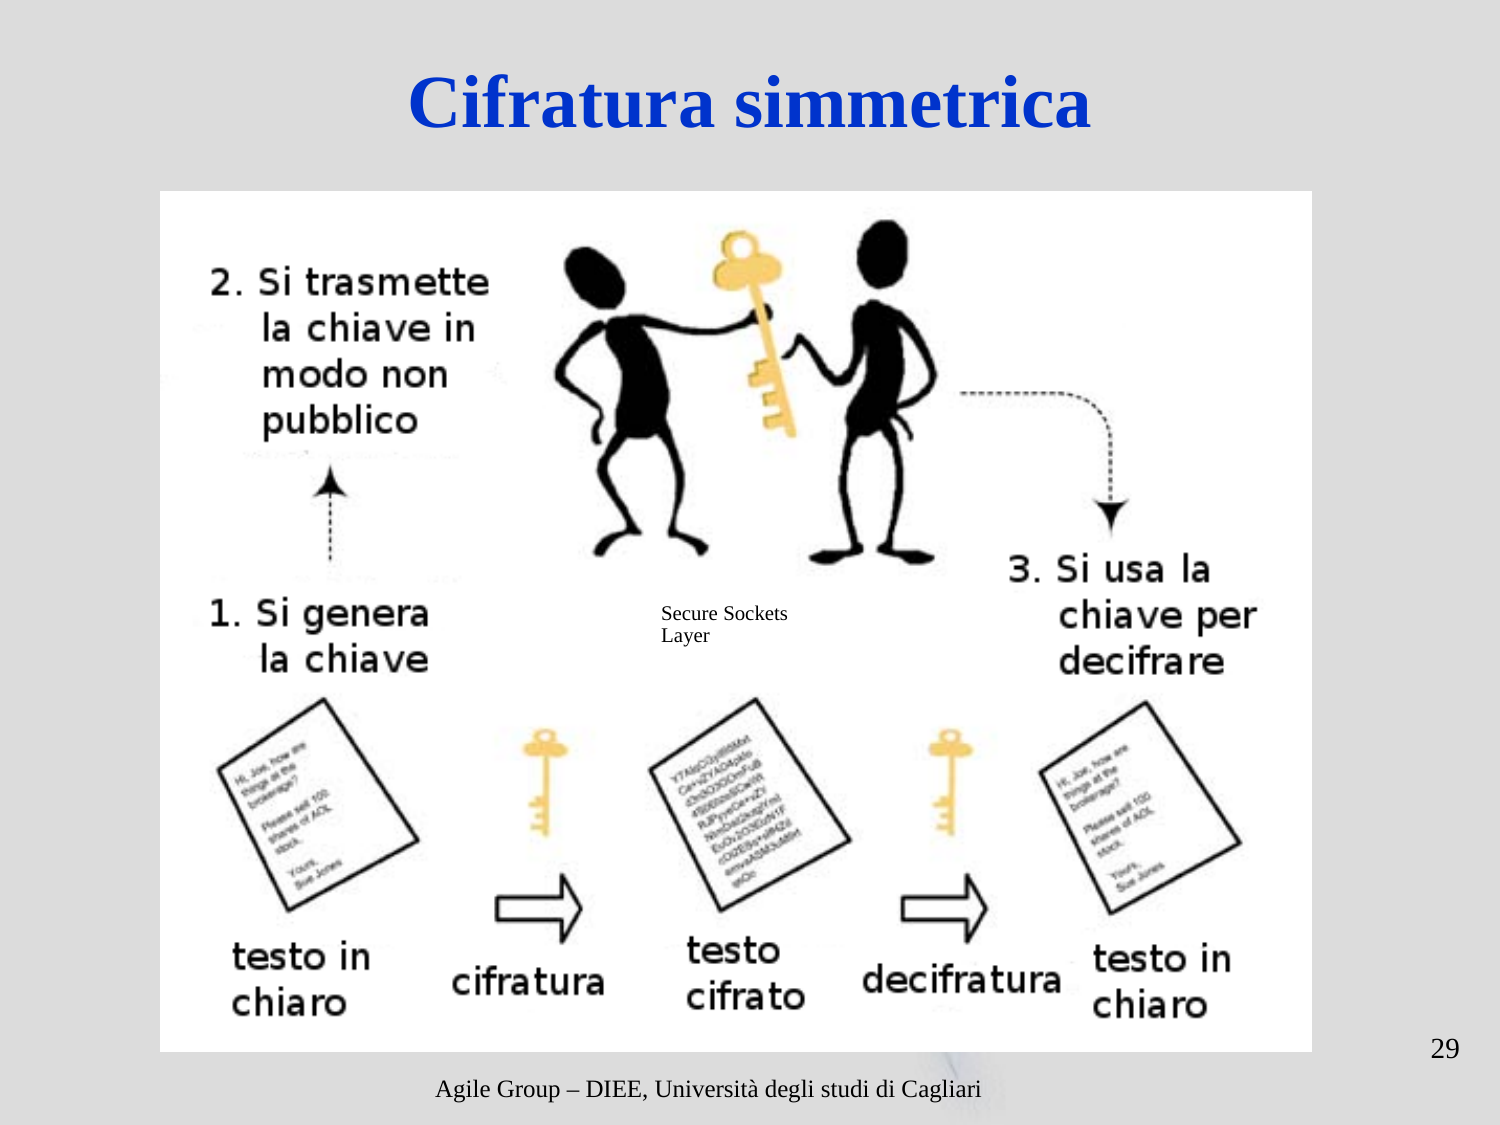

# Cifratura simmetrica
Secure Sockets Layer
29